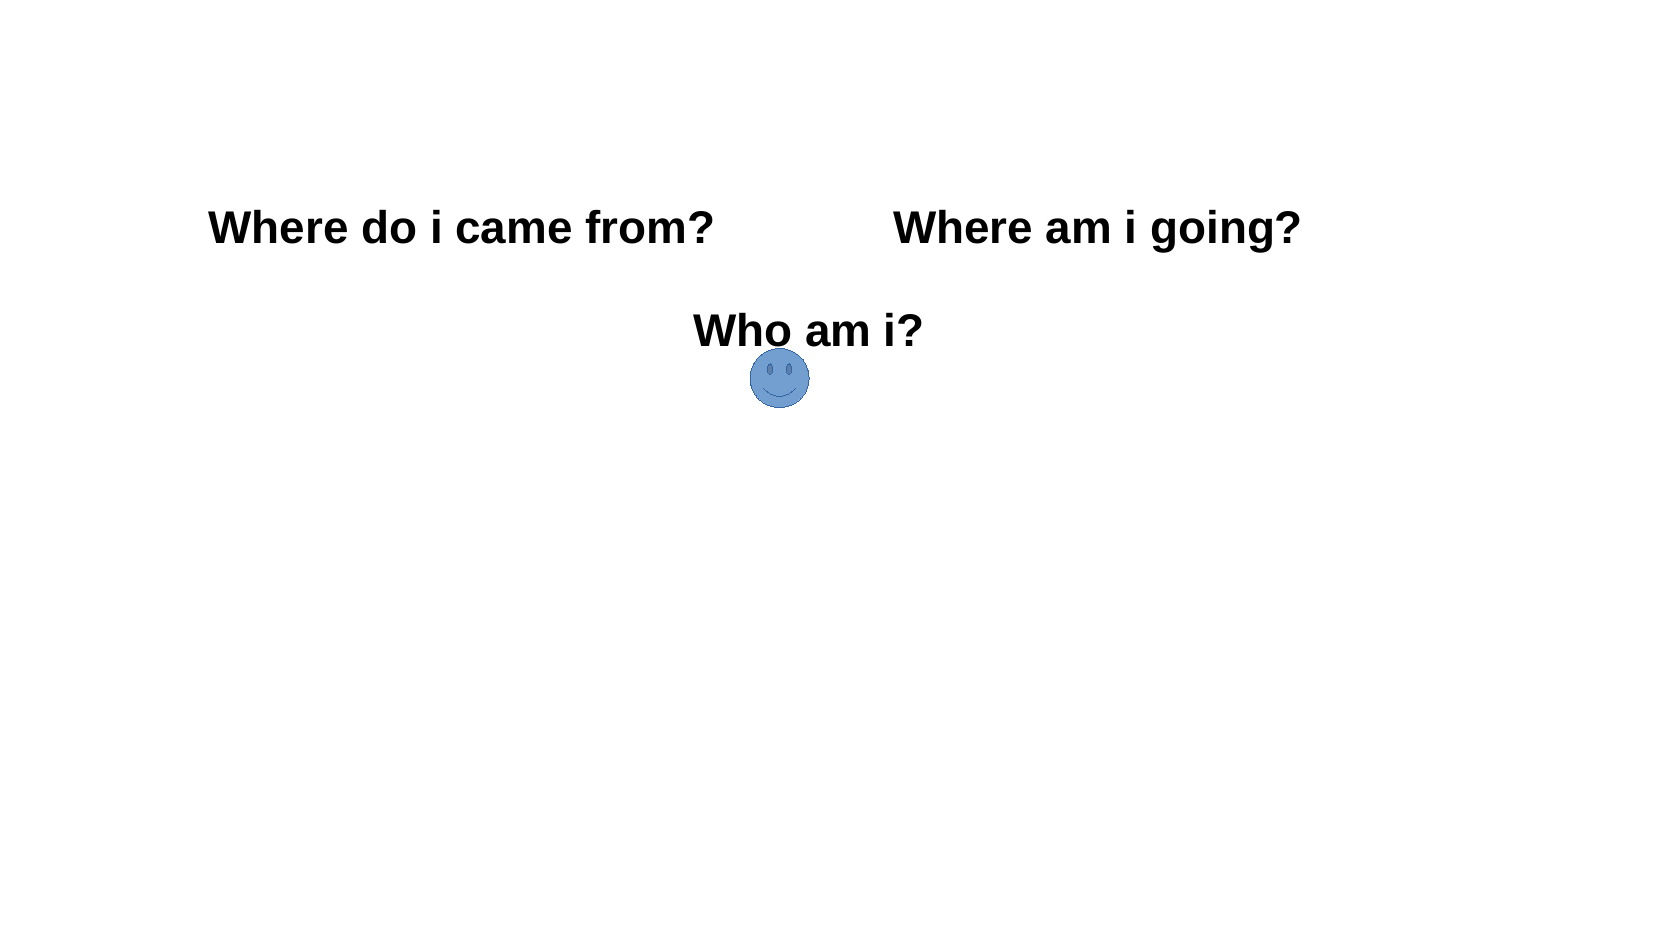

Where do i came from? Where am i going?
 Who am i?